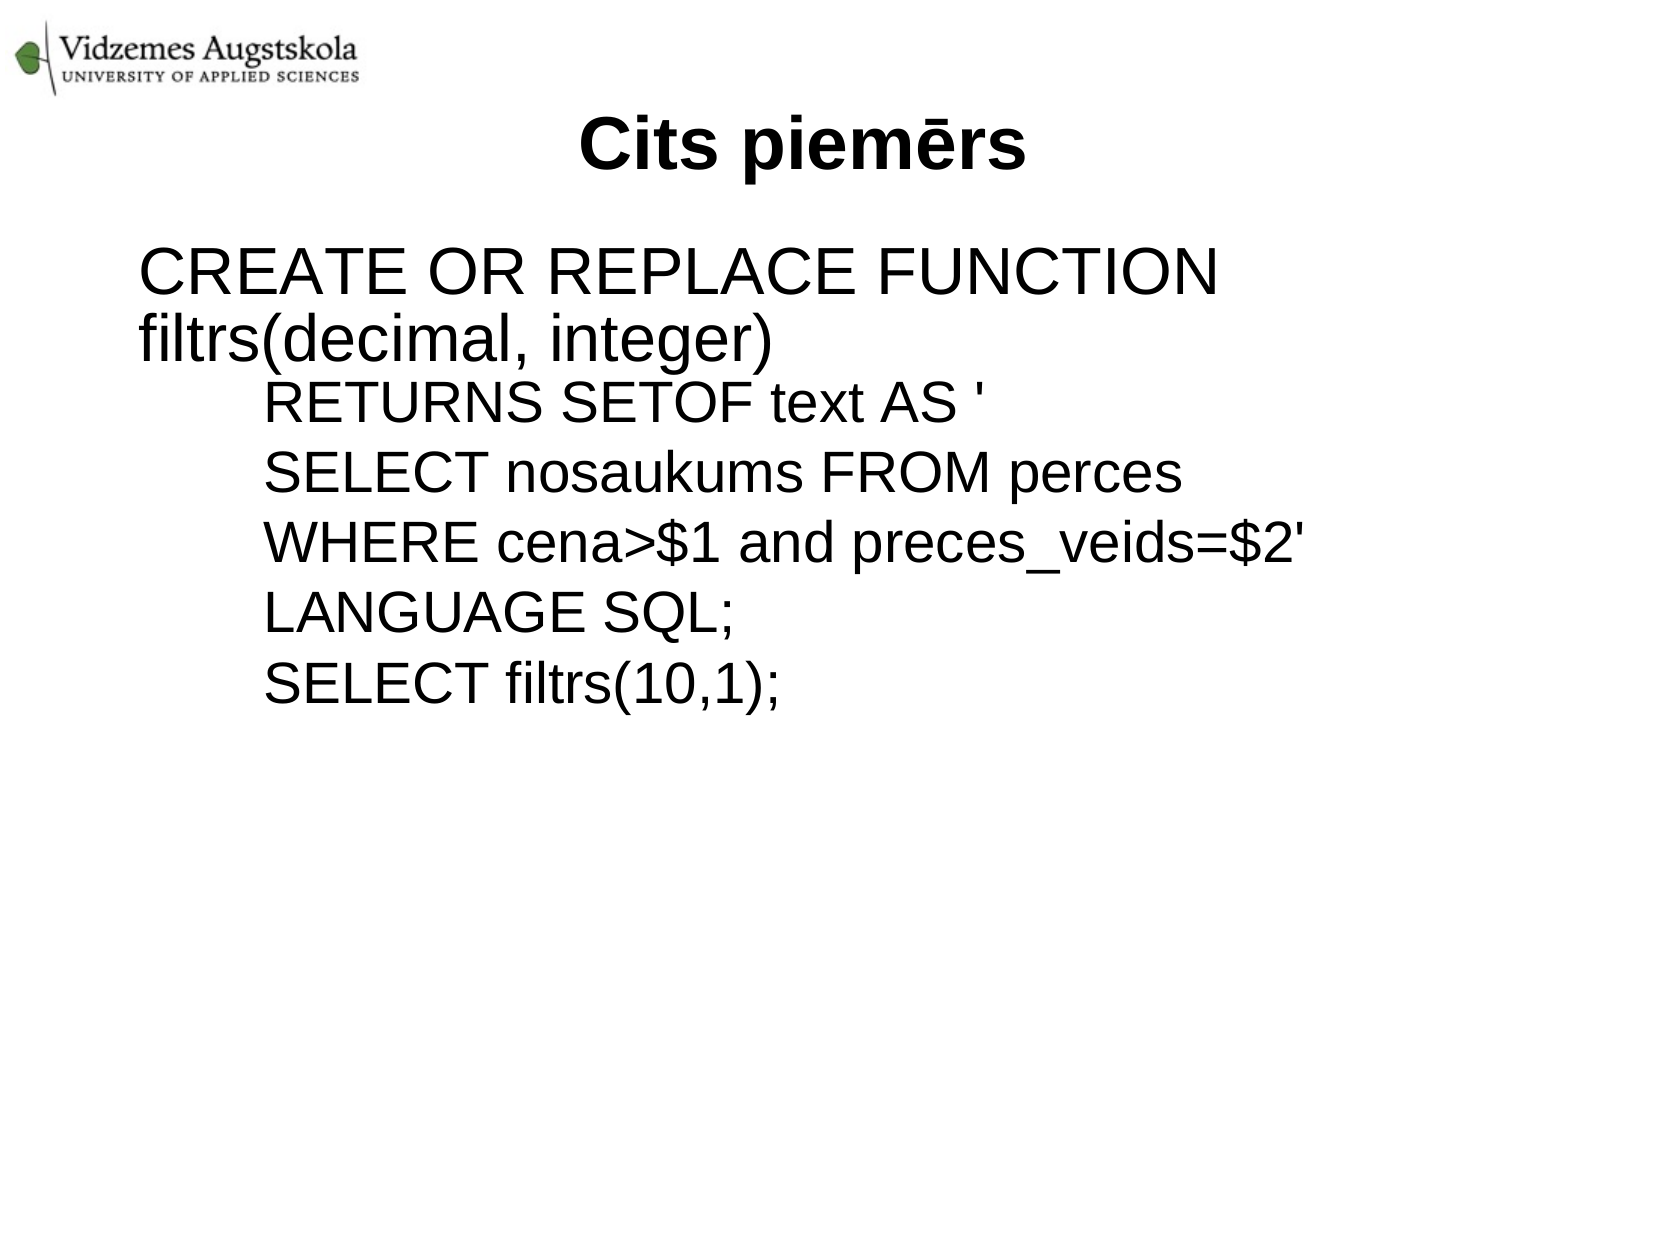

# Cits piemērs
CREATE OR REPLACE FUNCTION 	filtrs(decimal, integer)
RETURNS SETOF text AS '
SELECT nosaukums FROM perces
WHERE cena>$1 and preces_veids=$2'
LANGUAGE SQL;
SELECT filtrs(10,1);